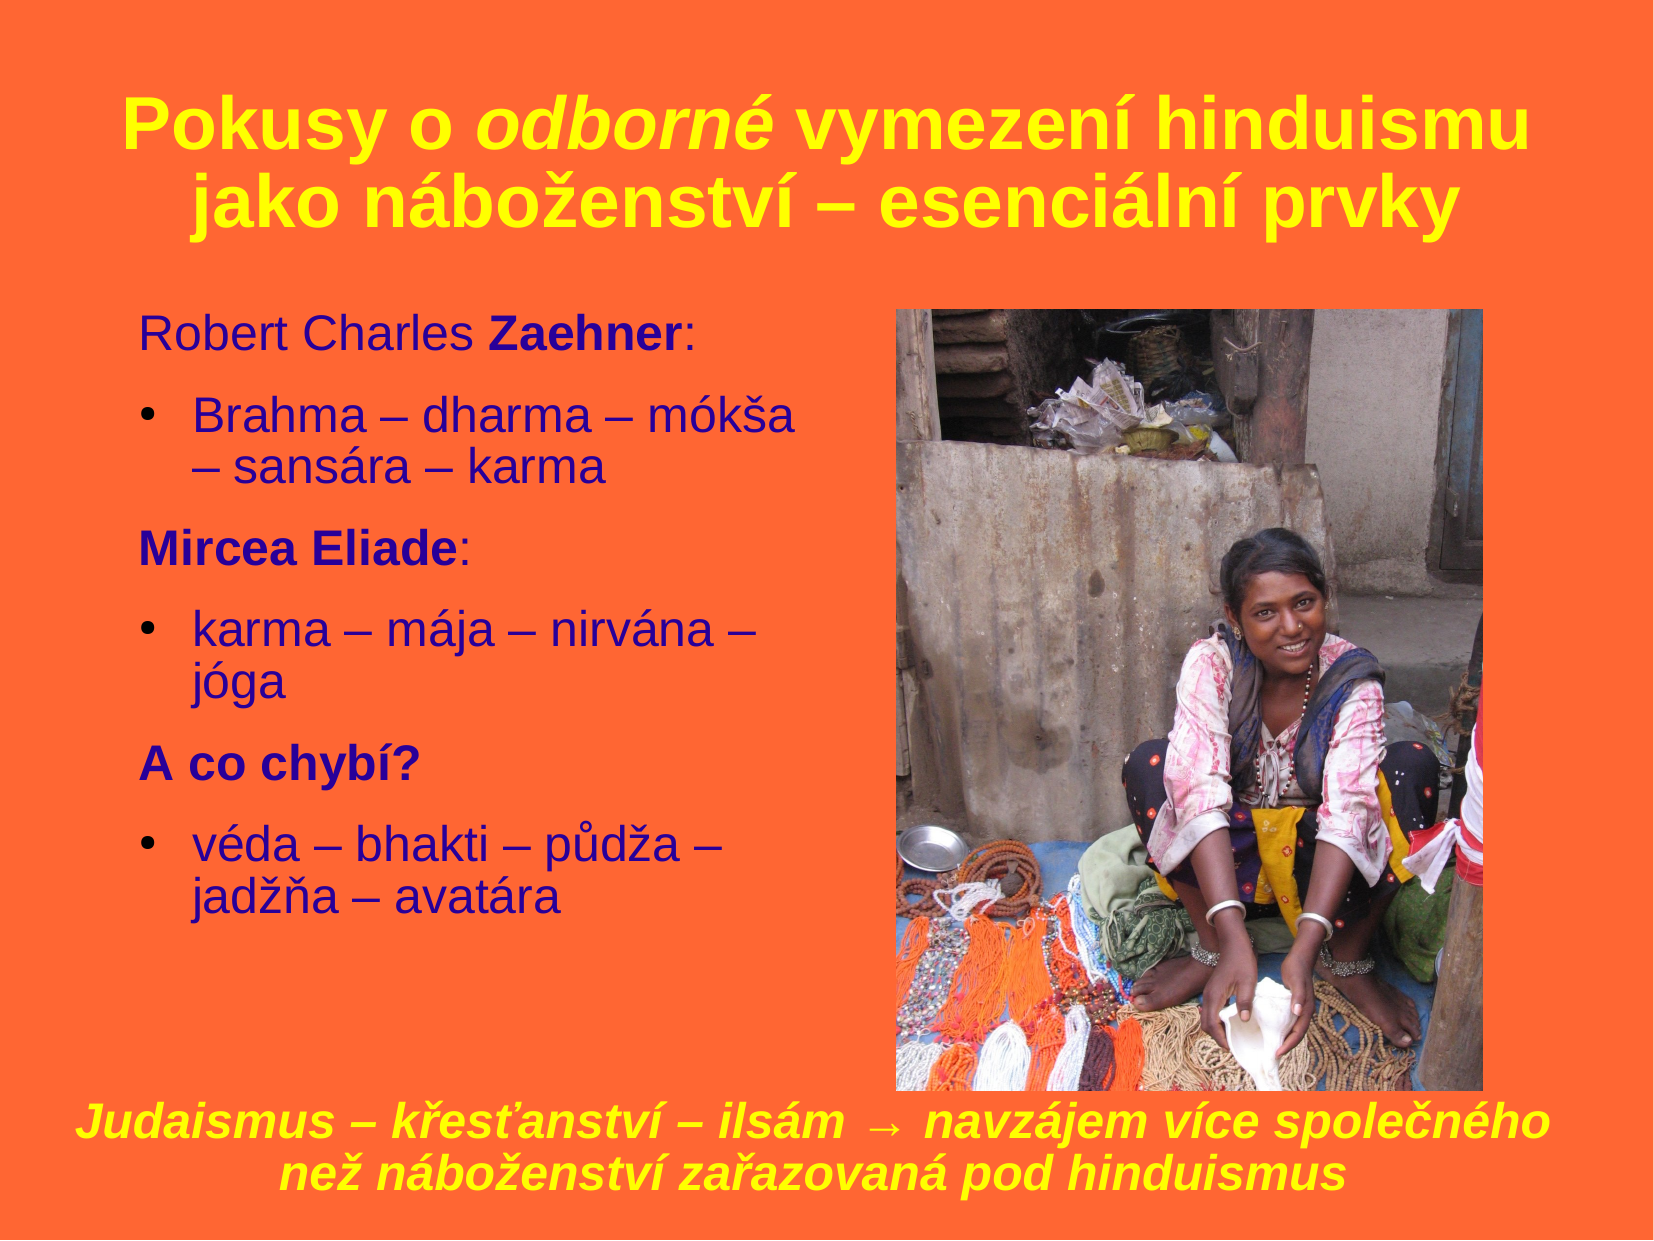

# Pokusy o odborné vymezení hinduismu jako náboženství – esenciální prvky
Robert Charles Zaehner:
Brahma – dharma – mókša – sansára – karma
Mircea Eliade:
karma – mája – nirvána – jóga
A co chybí?
véda – bhakti – půdža – jadžňa – avatára
Judaismus – křesťanství – ilsám → navzájem více společného než náboženství zařazovaná pod hinduismus